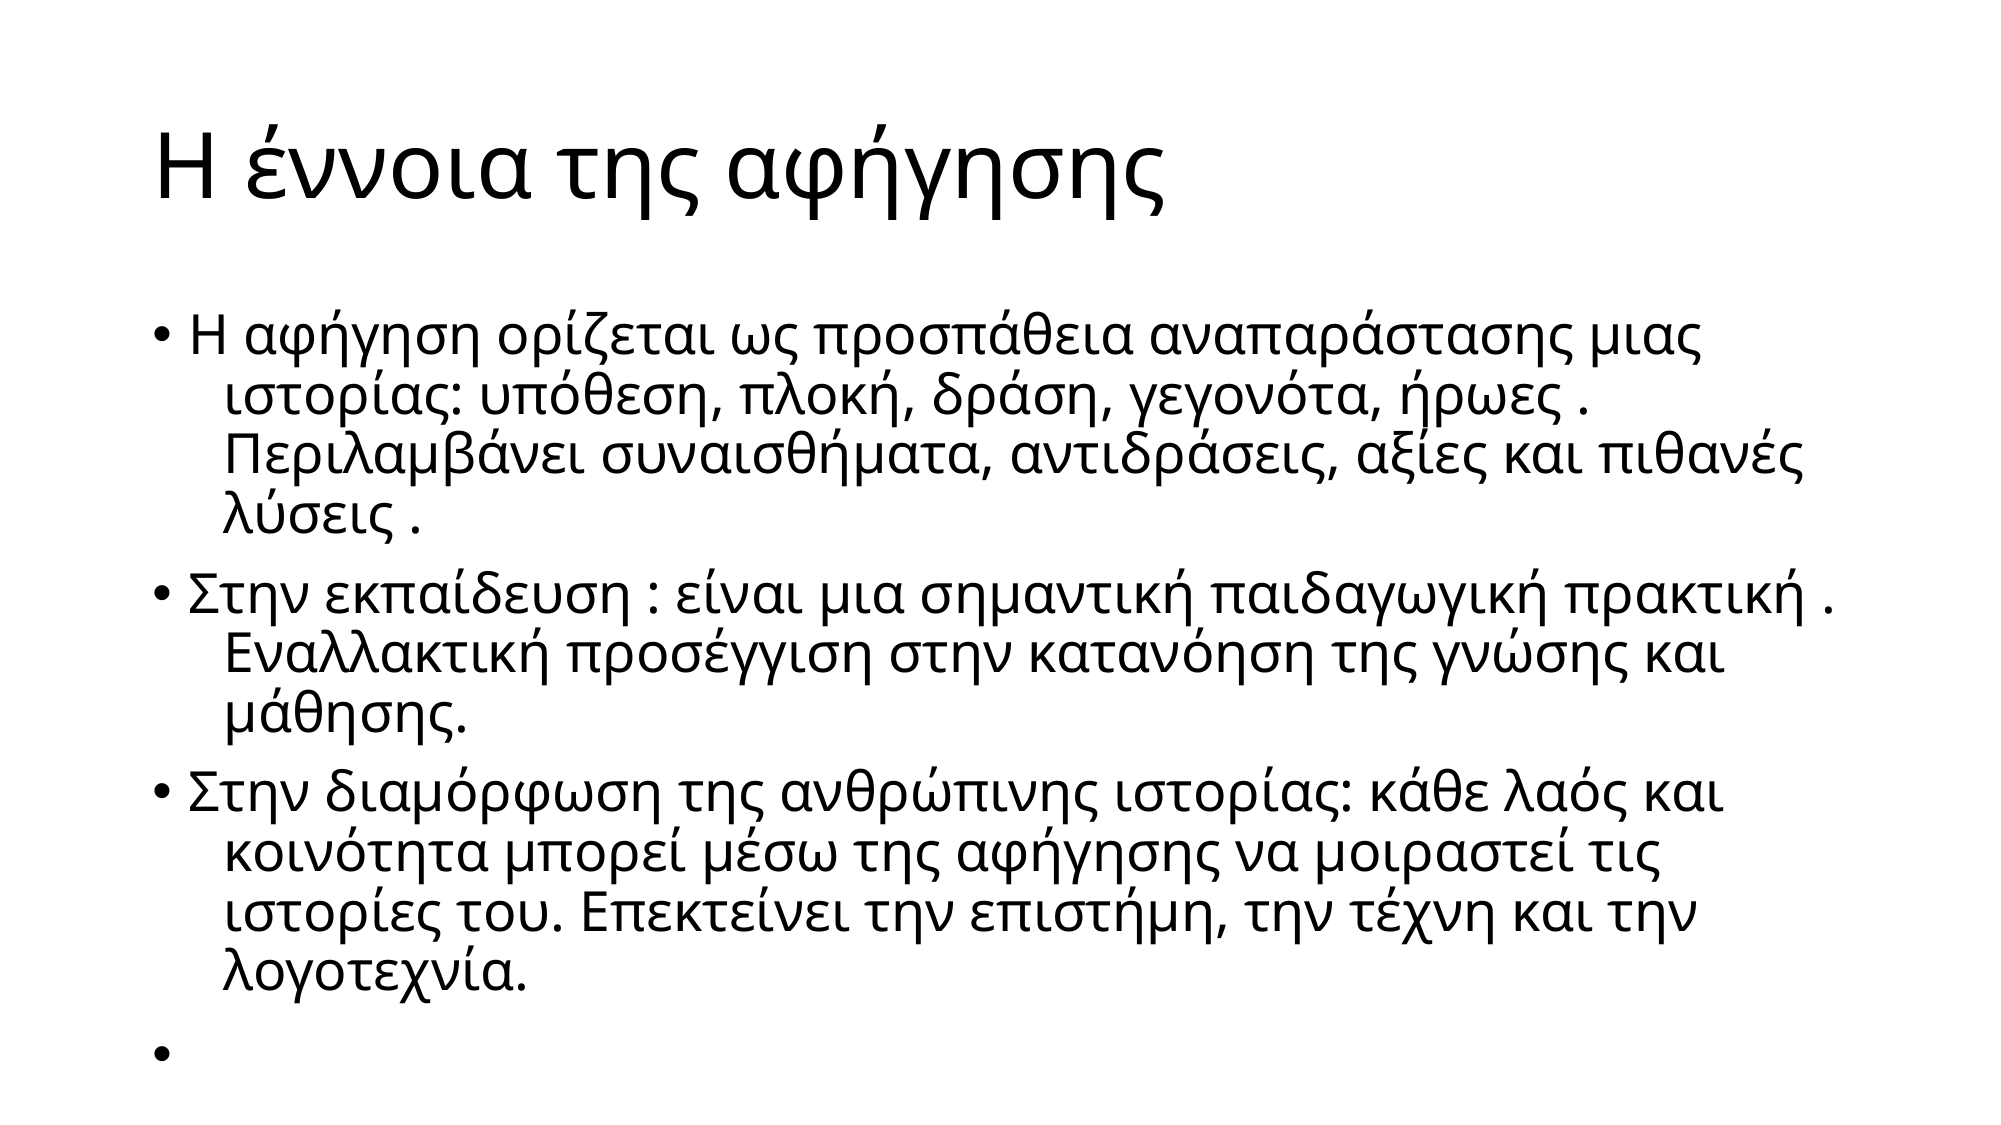

# Η έννοια της αφήγησης
Η αφήγηση ορίζεται ως προσπάθεια αναπαράστασης μιας ιστορίας: υπόθεση, πλοκή, δράση, γεγονότα, ήρωες . Περιλαμβάνει συναισθήματα, αντιδράσεις, αξίες και πιθανές λύσεις .
Στην εκπαίδευση : είναι μια σημαντική παιδαγωγική πρακτική . Εναλλακτική προσέγγιση στην κατανόηση της γνώσης και μάθησης.
Στην διαμόρφωση της ανθρώπινης ιστορίας: κάθε λαός και κοινότητα μπορεί μέσω της αφήγησης να μοιραστεί τις ιστορίες του. Επεκτείνει την επιστήμη, την τέχνη και την λογοτεχνία.